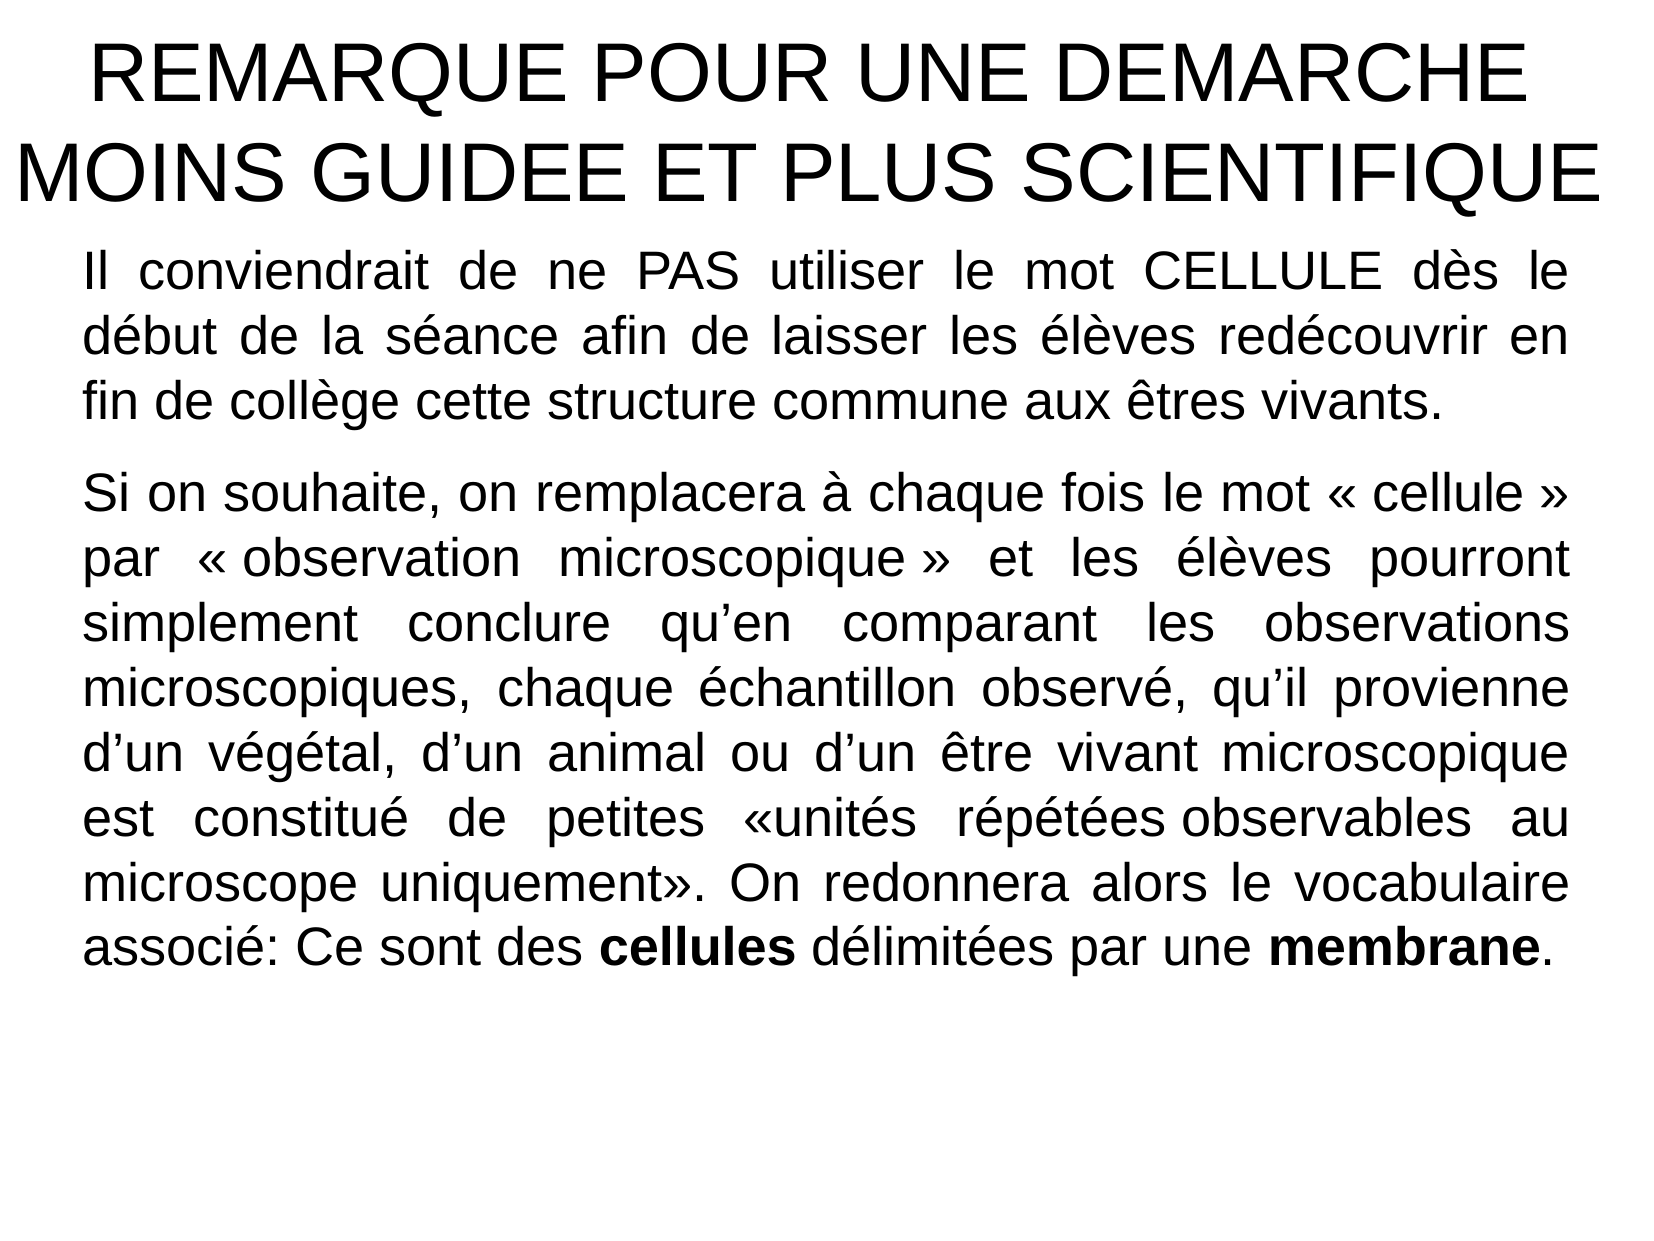

# REMARQUE POUR UNE DEMARCHE MOINS GUIDEE ET PLUS SCIENTIFIQUE
Il conviendrait de ne PAS utiliser le mot CELLULE dès le début de la séance afin de laisser les élèves redécouvrir en fin de collège cette structure commune aux êtres vivants.
Si on souhaite, on remplacera à chaque fois le mot « cellule » par « observation microscopique » et les élèves pourront simplement conclure qu’en comparant les observations microscopiques, chaque échantillon observé, qu’il provienne d’un végétal, d’un animal ou d’un être vivant microscopique est constitué de petites «unités répétées observables au microscope uniquement». On redonnera alors le vocabulaire associé: Ce sont des cellules délimitées par une membrane.